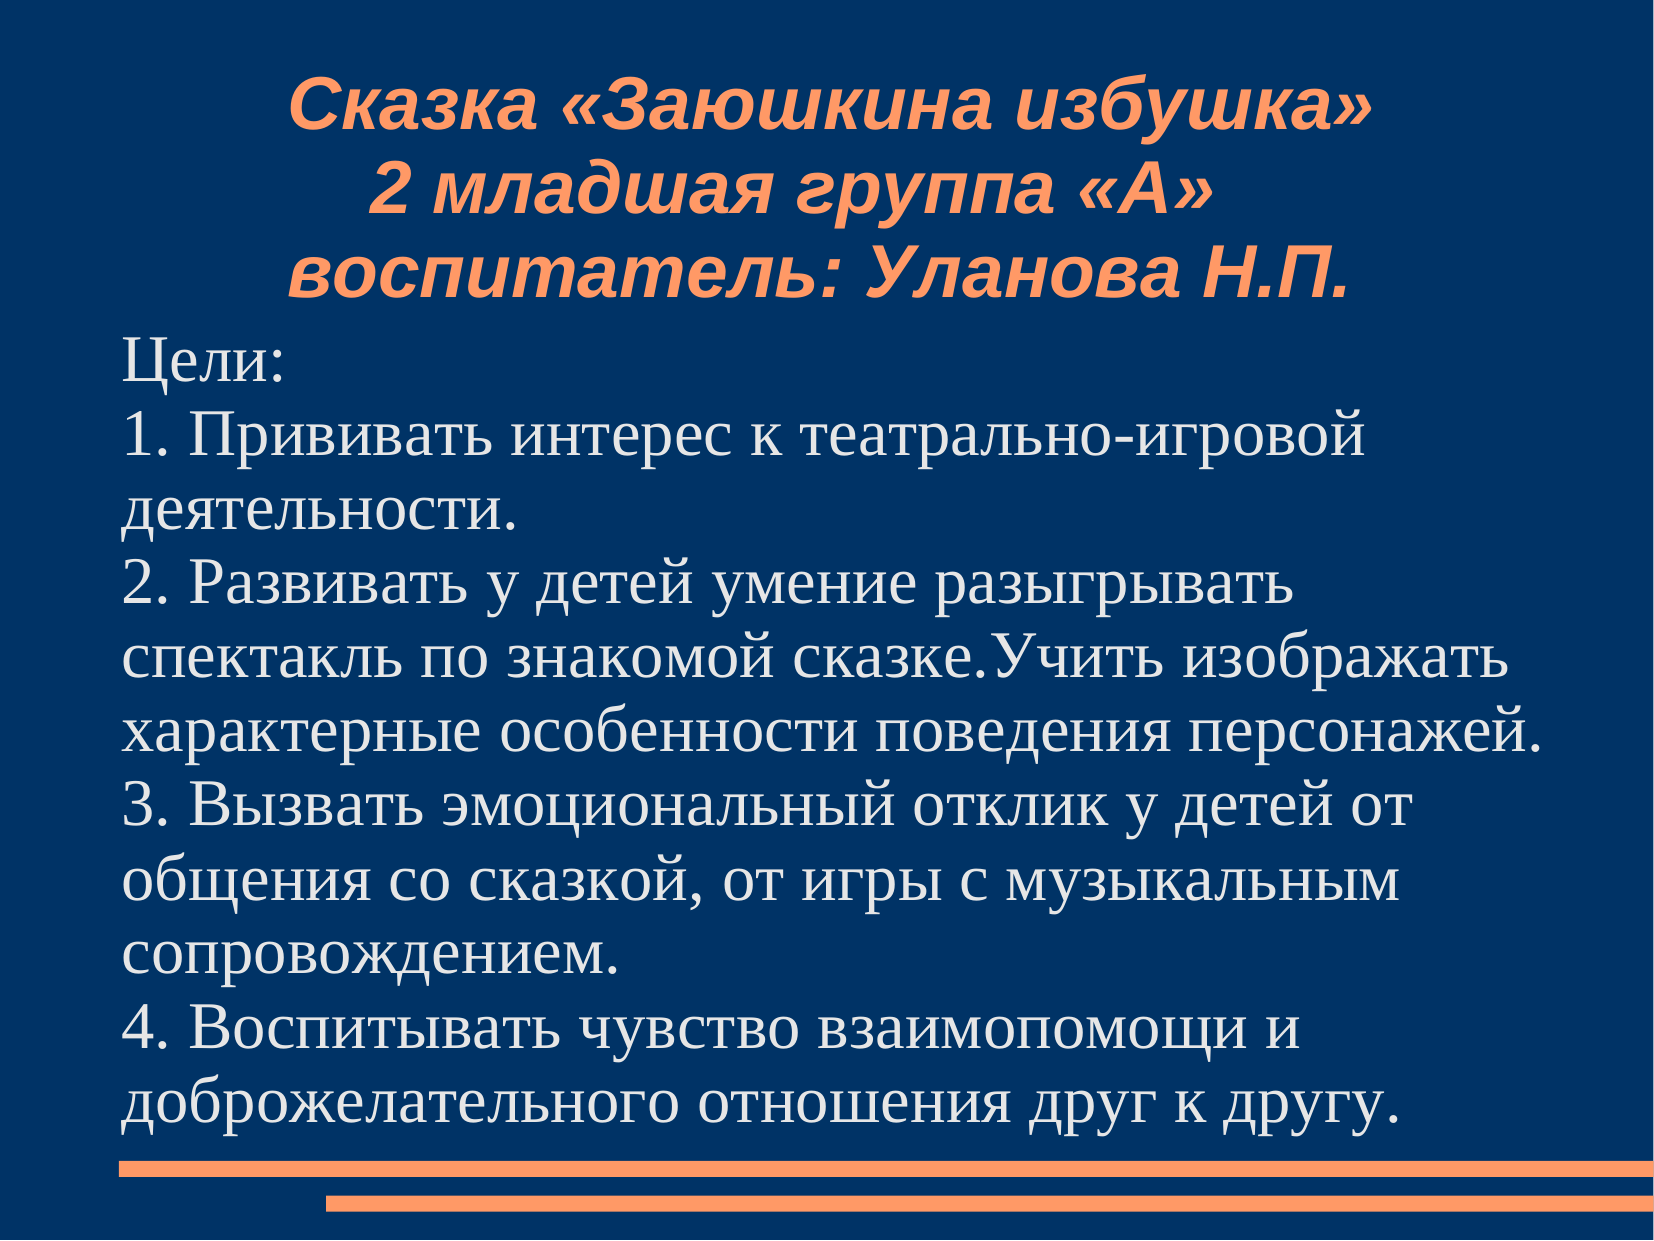

# Сказка «Заюшкина избушка» 2 младшая группа «А» воспитатель: Уланова Н.П.
Цели:
1. Прививать интерес к театрально-игровой деятельности.
2. Развивать у детей умение разыгрывать спектакль по знакомой сказке.Учить изображать характерные особенности поведения персонажей.
3. Вызвать эмоциональный отклик у детей от общения со сказкой, от игры с музыкальным сопровождением.
4. Воспитывать чувство взаимопомощи и доброжелательного отношения друг к другу.